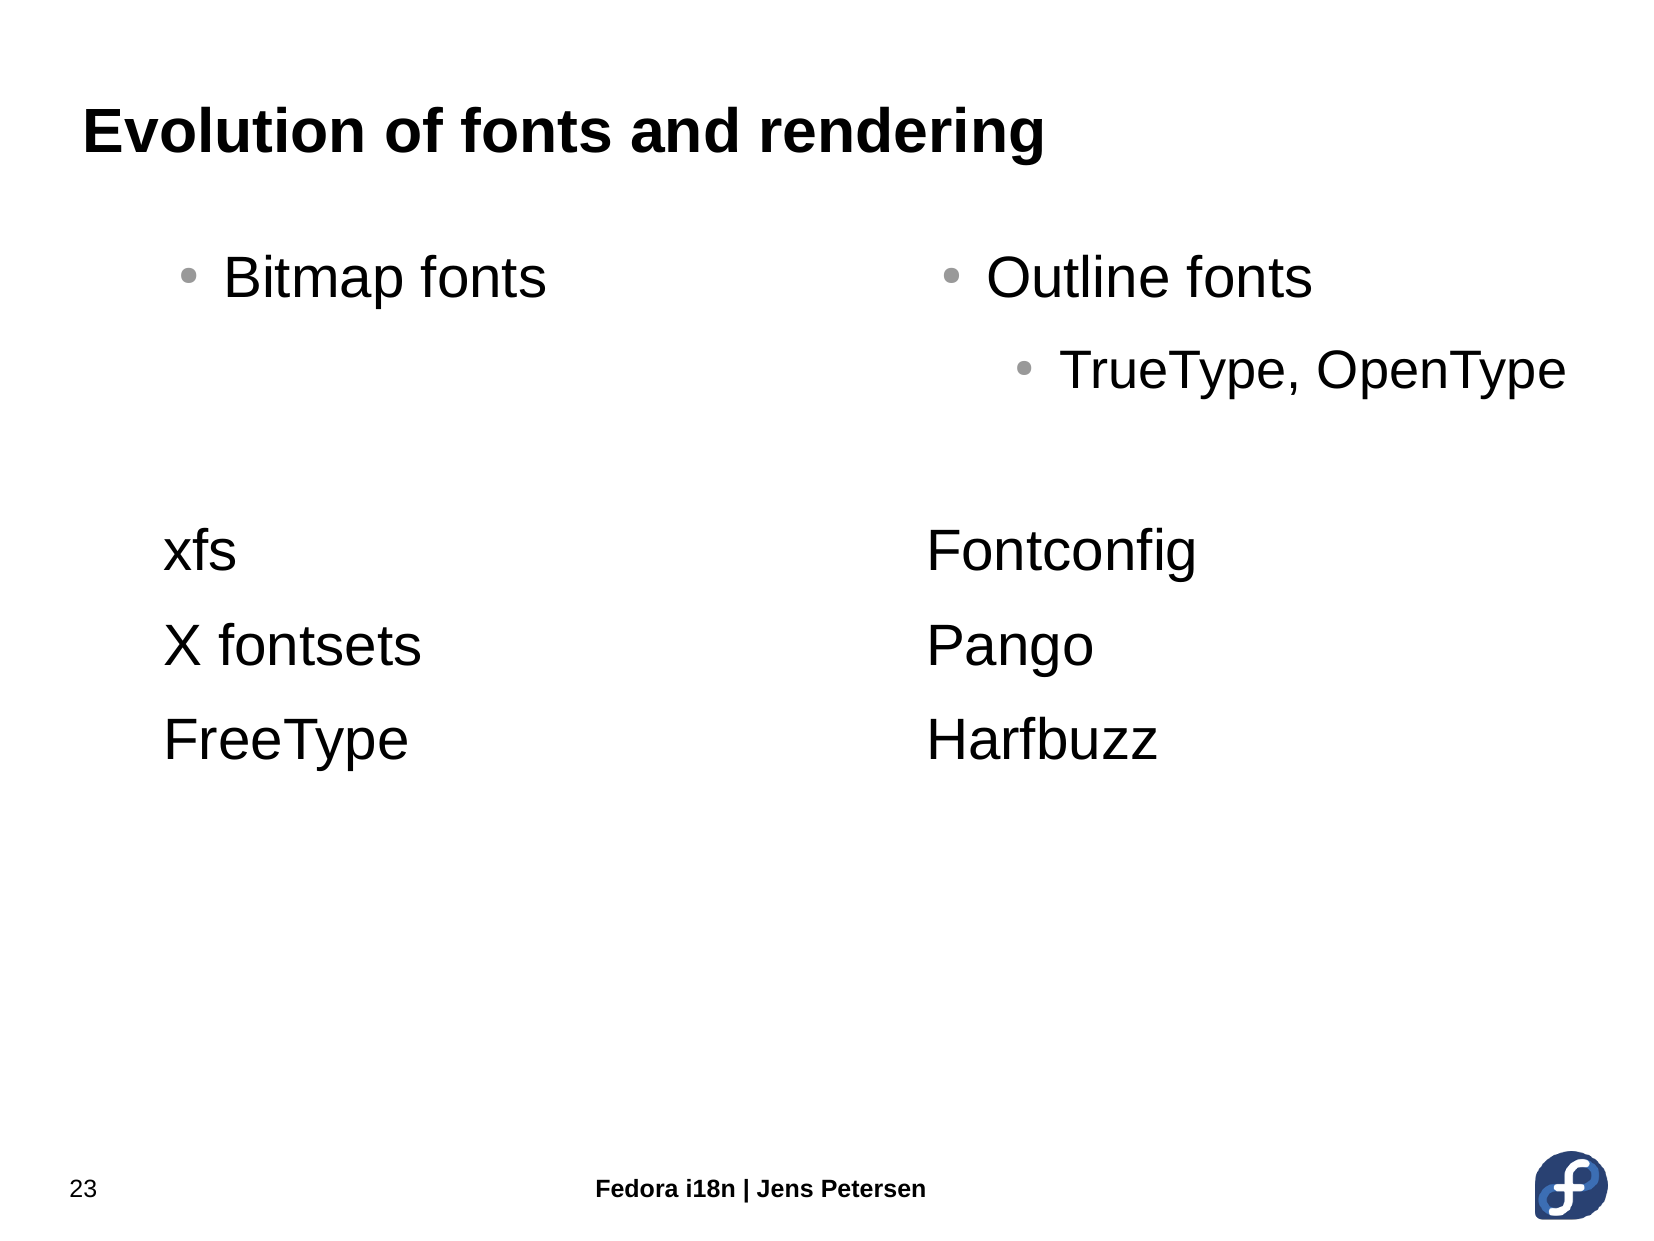

# Evolution of fonts and rendering
Bitmap fonts
xfs
X fontsets
FreeType
Outline fonts
TrueType, OpenType
Fontconfig
Pango
Harfbuzz